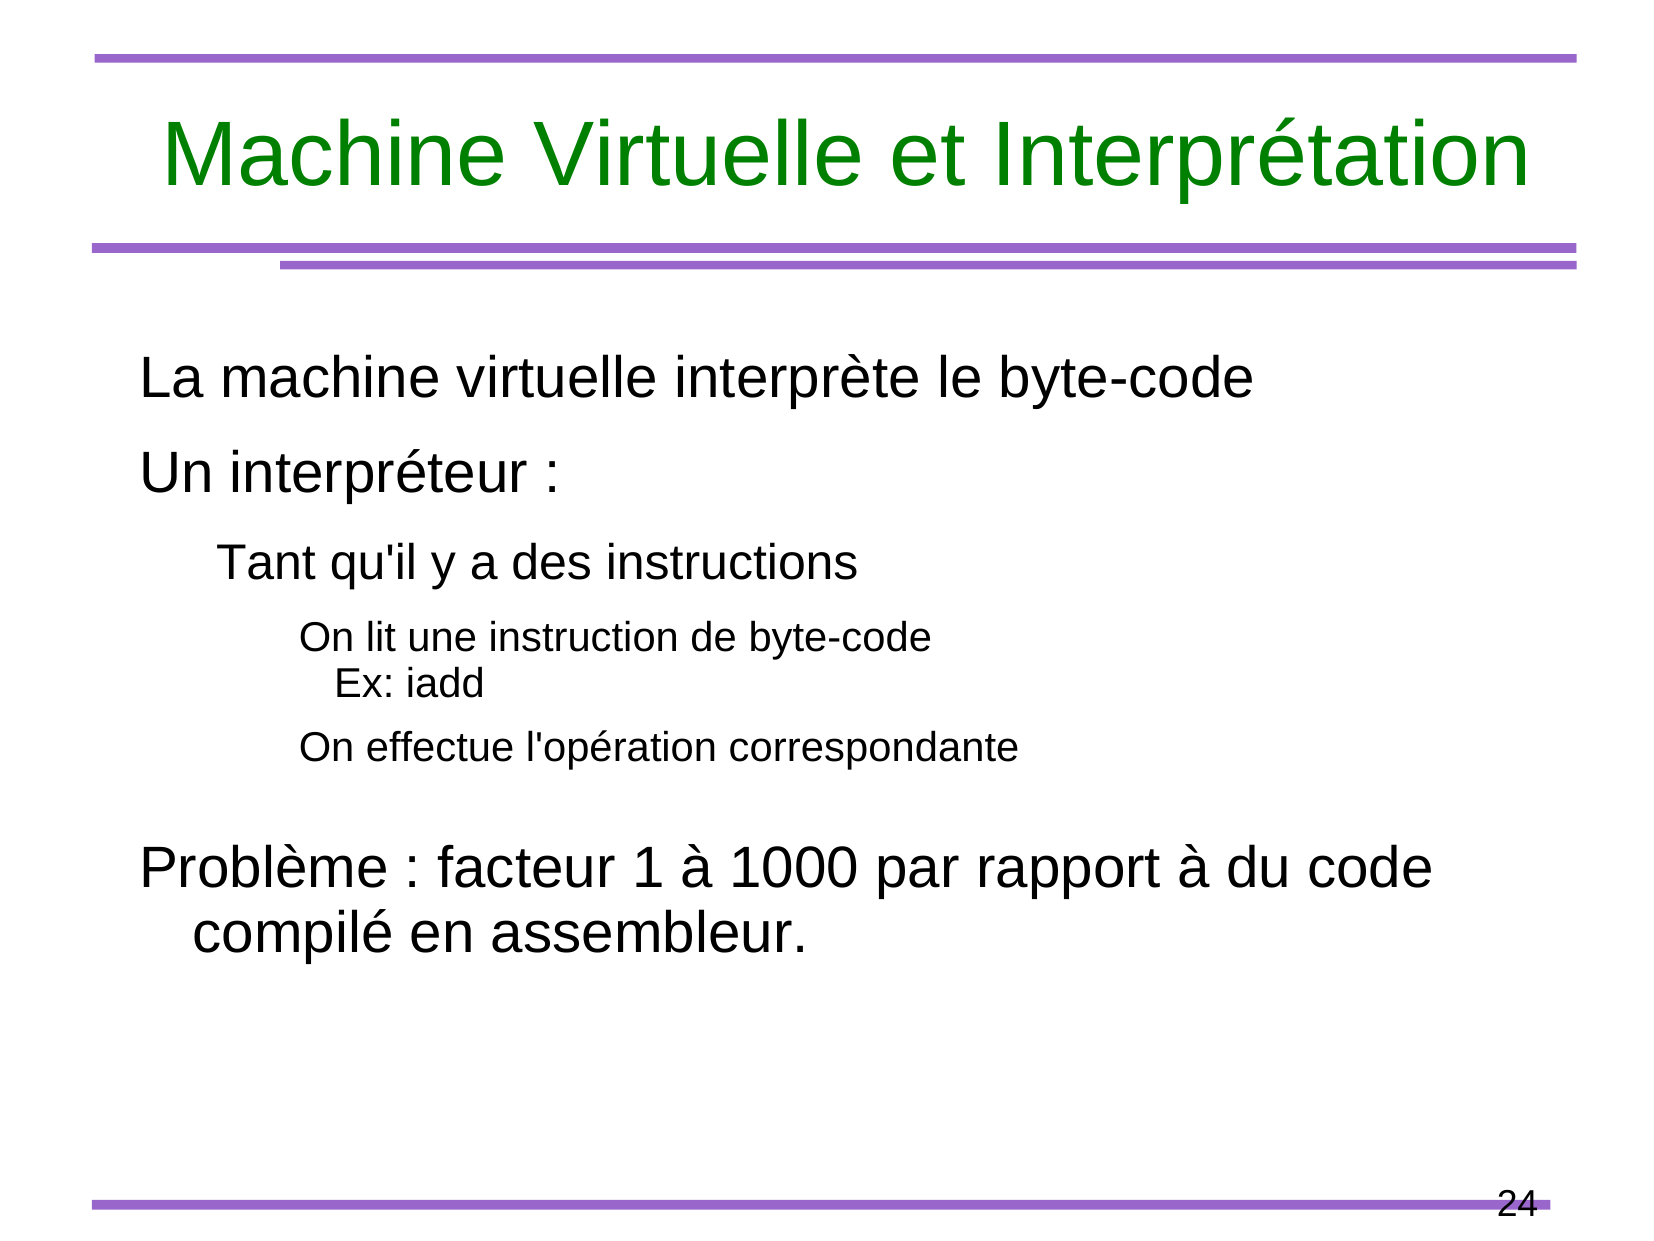

# Machine Virtuelle et Interprétation
La machine virtuelle interprète le byte-code
Un interpréteur :
Tant qu'il y a des instructions
On lit une instruction de byte-code
Ex: iadd
On effectue l'opération correspondante
Problème : facteur 1 à 1000 par rapport à du code compilé en assembleur.